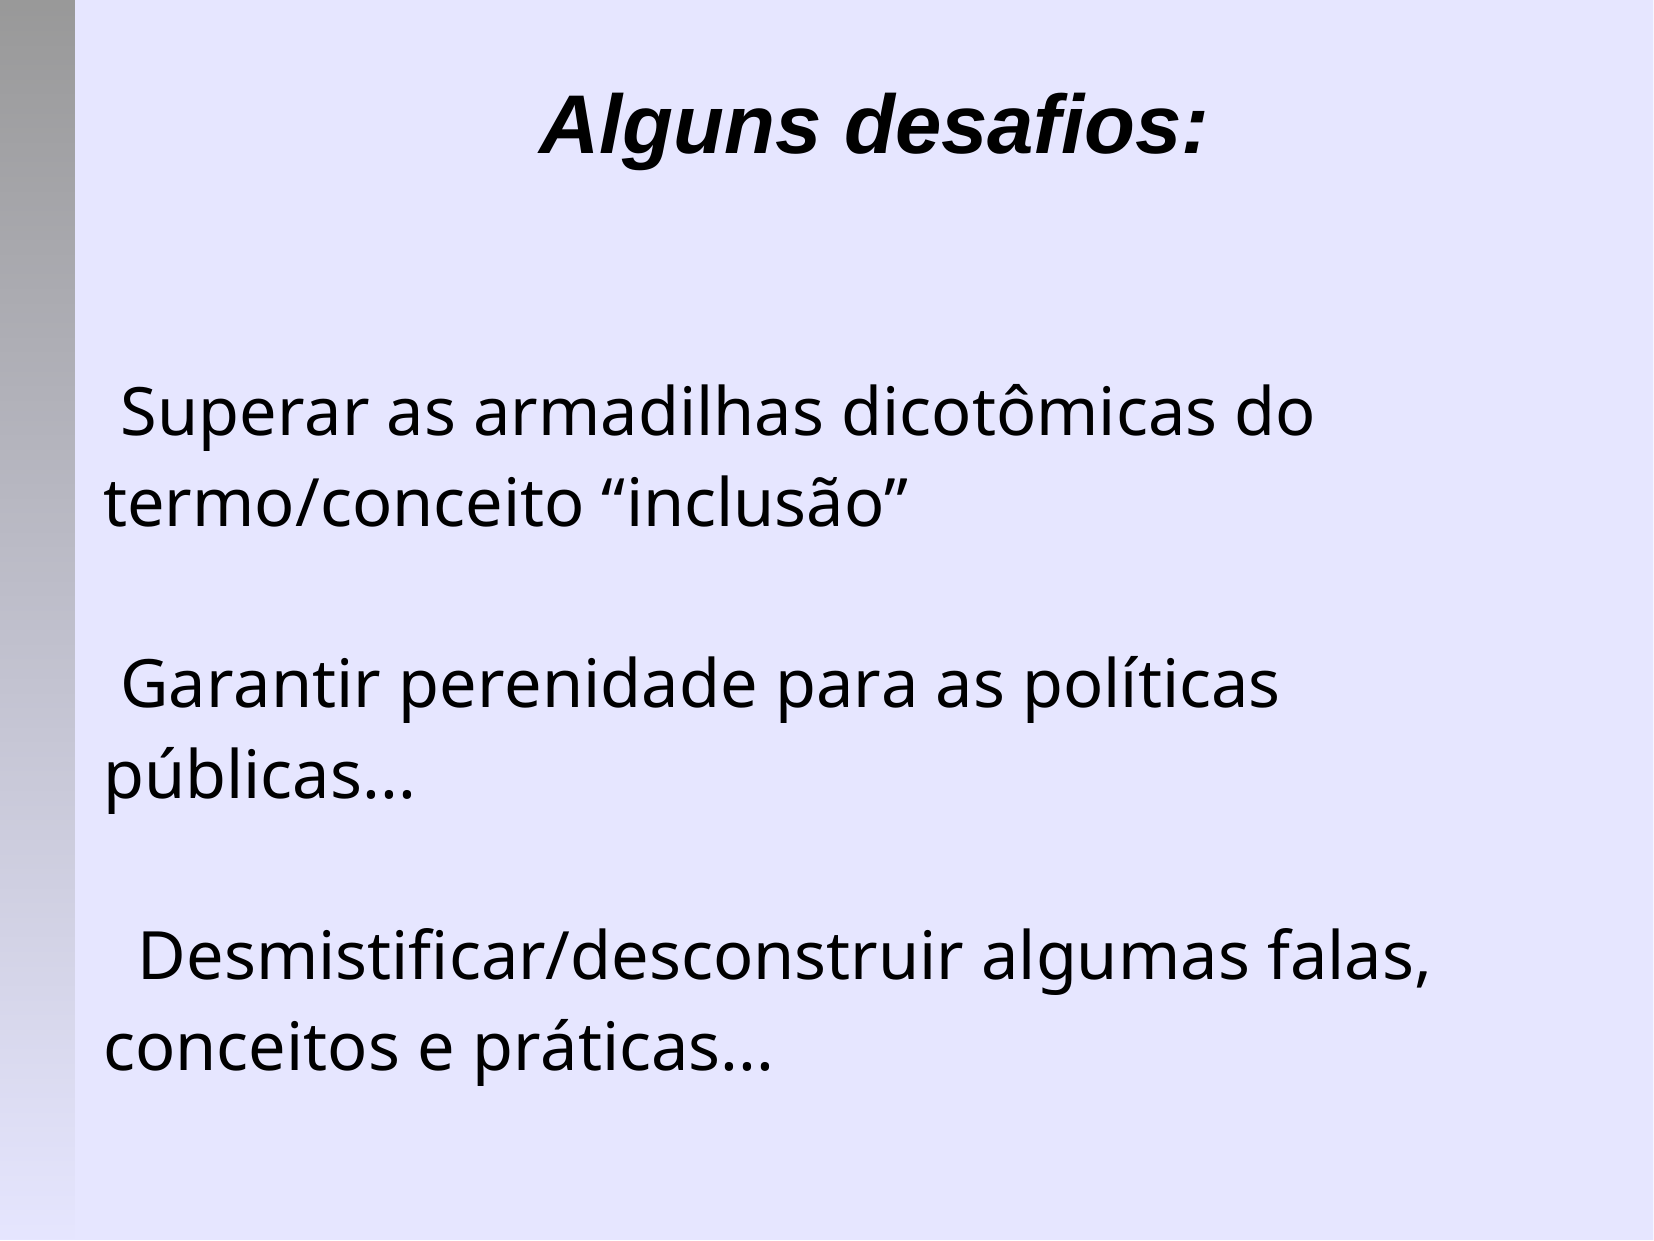

# Alguns desafios:
 Superar as armadilhas dicotômicas do termo/conceito “inclusão”
 Garantir perenidade para as políticas públicas...
 Desmistificar/desconstruir algumas falas, conceitos e práticas...